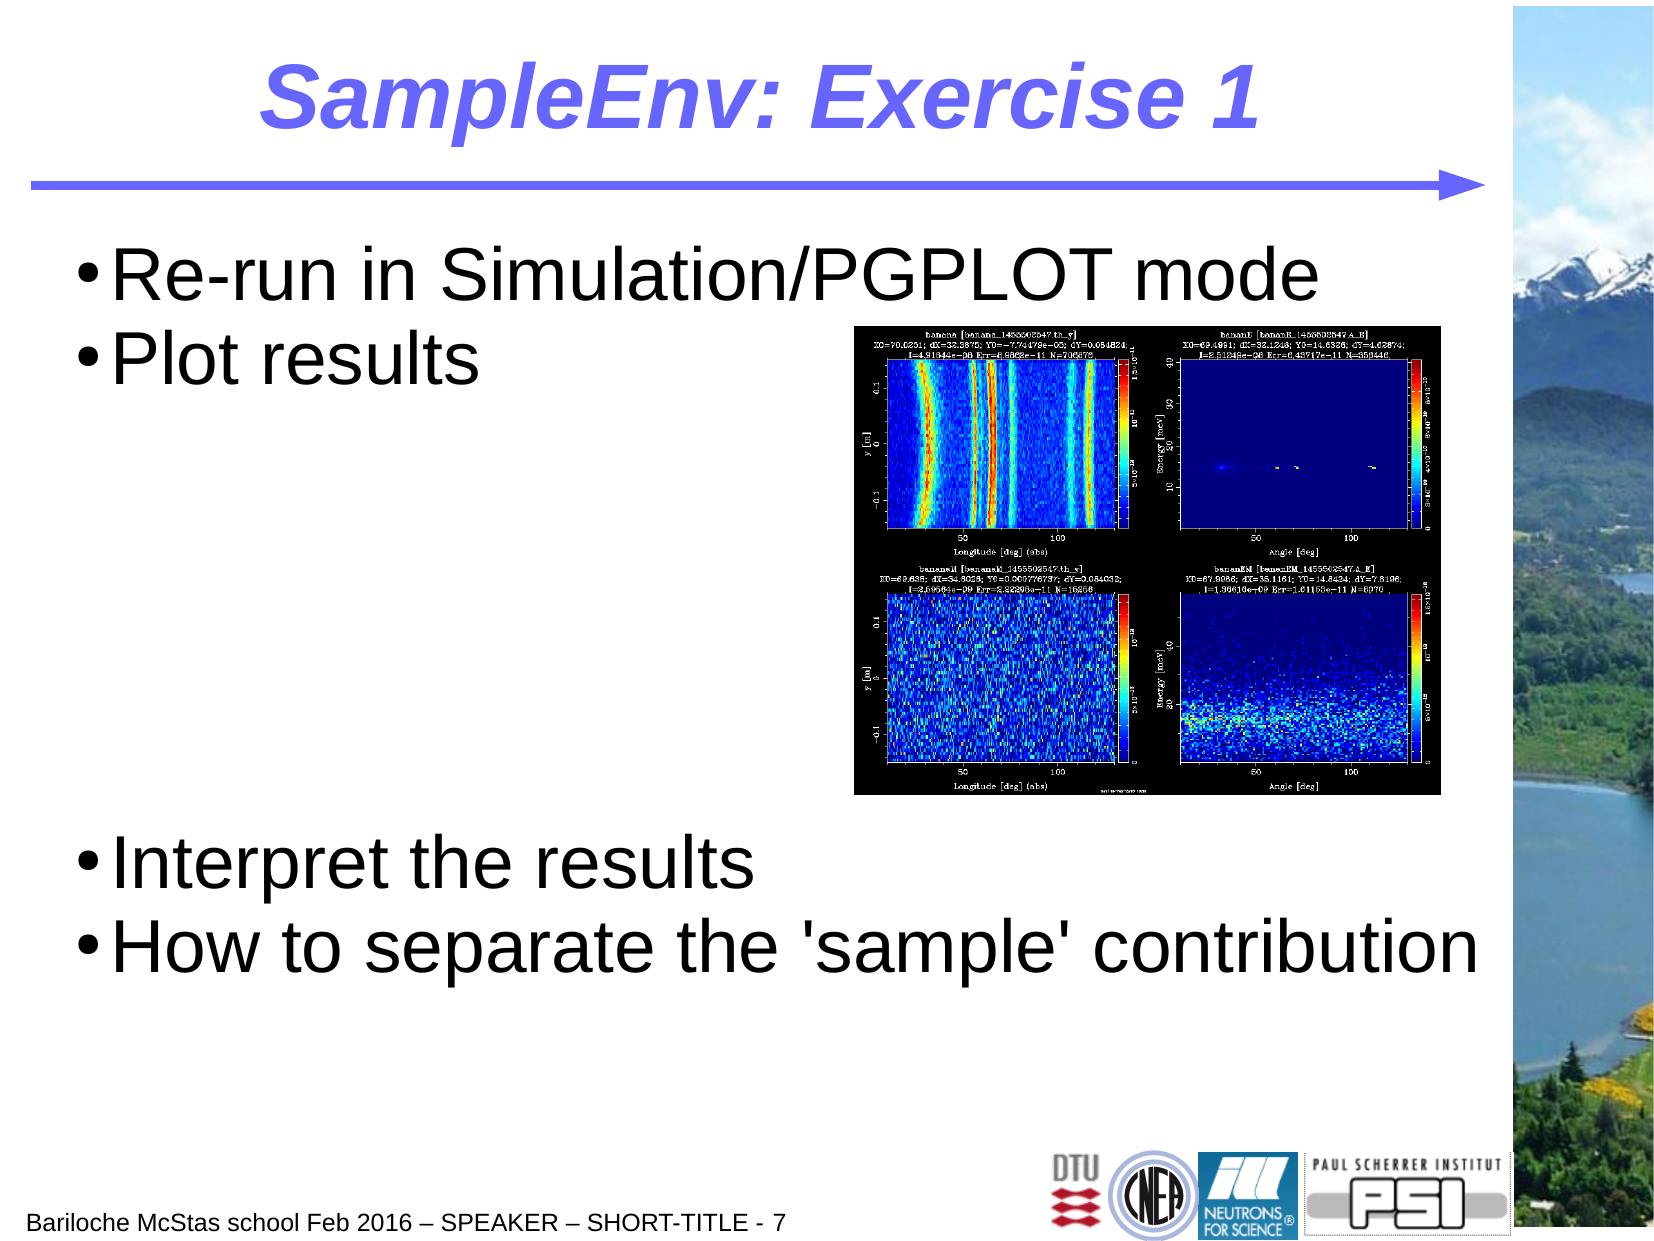

# SampleEnv: Exercise 1
Re-run in Simulation/PGPLOT mode
Plot results
Interpret the results
How to separate the 'sample' contribution